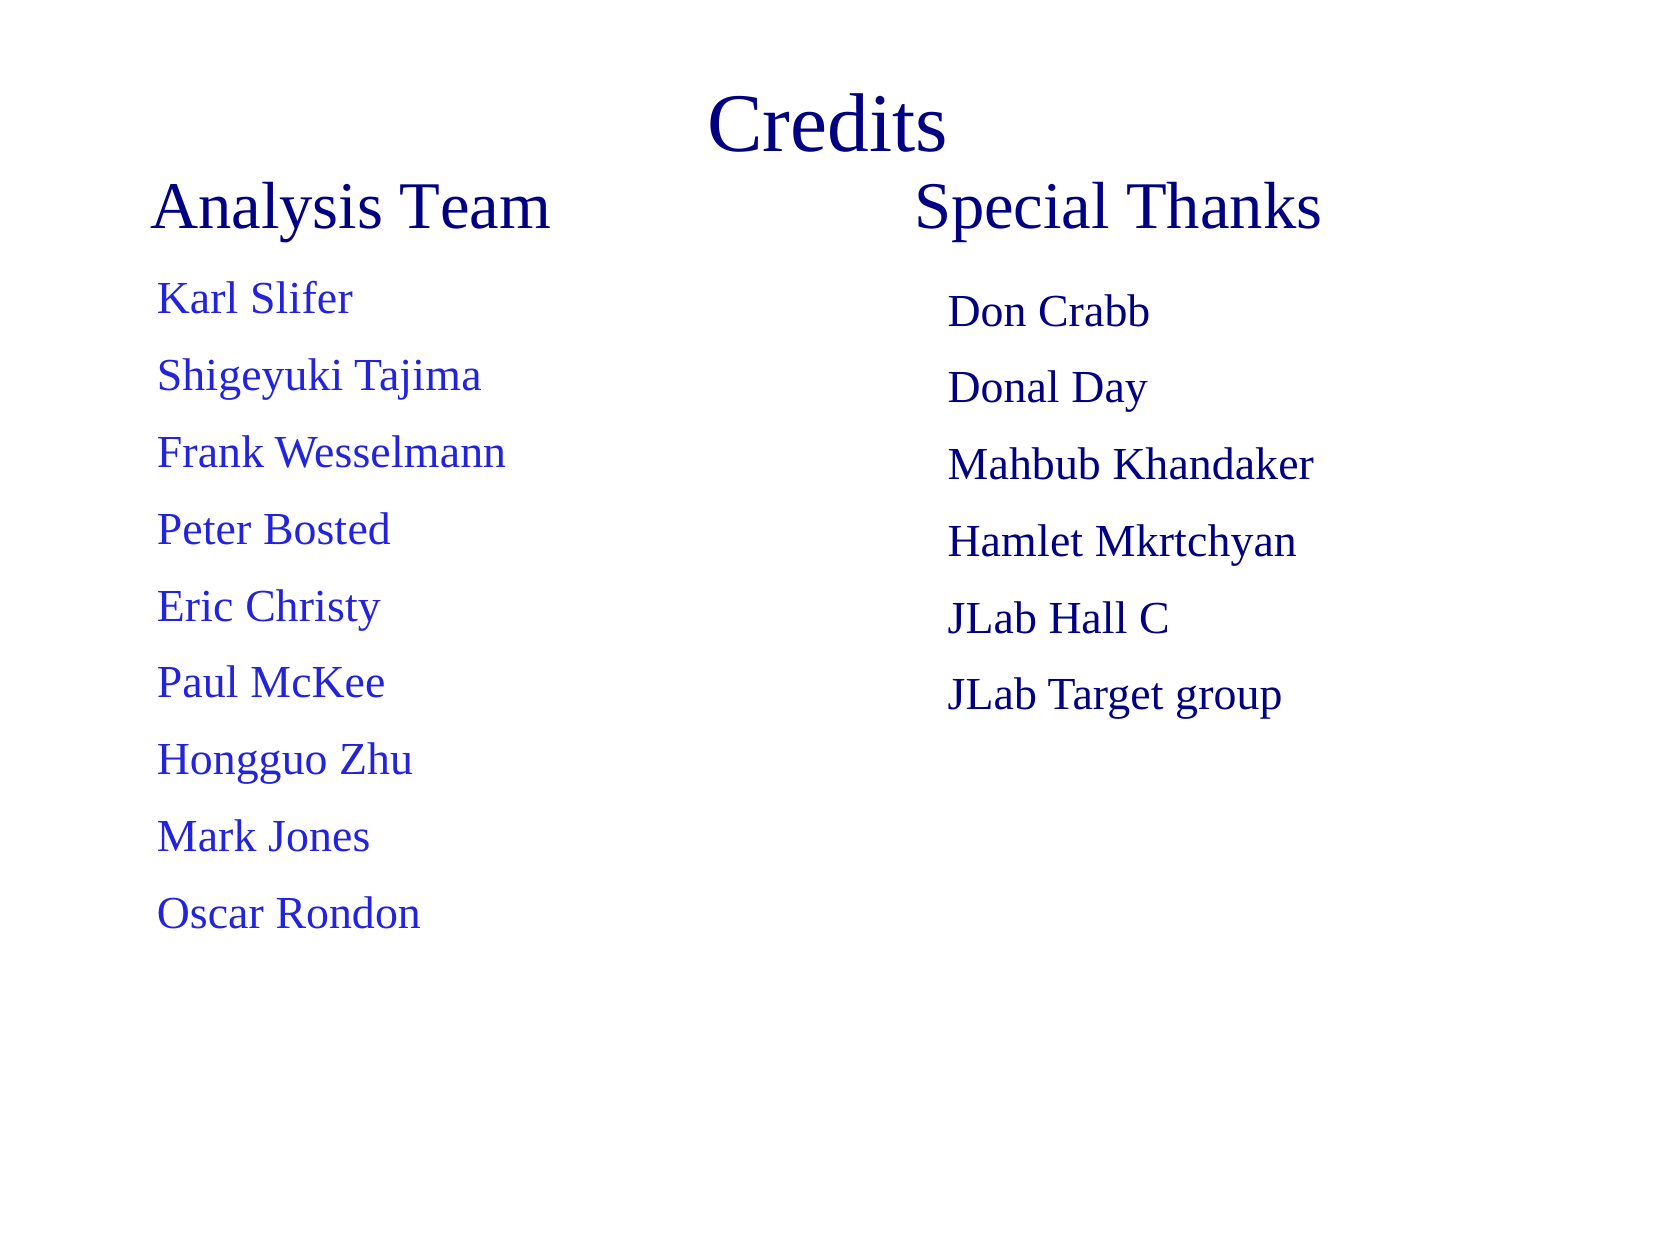

# Credits Analysis Team Special Thanks
Karl Slifer
Shigeyuki Tajima
Frank Wesselmann
Peter Bosted
Eric Christy
Paul McKee
Hongguo Zhu
Mark Jones
Oscar Rondon
Don Crabb
Donal Day
Mahbub Khandaker
Hamlet Mkrtchyan
JLab Hall C
JLab Target group